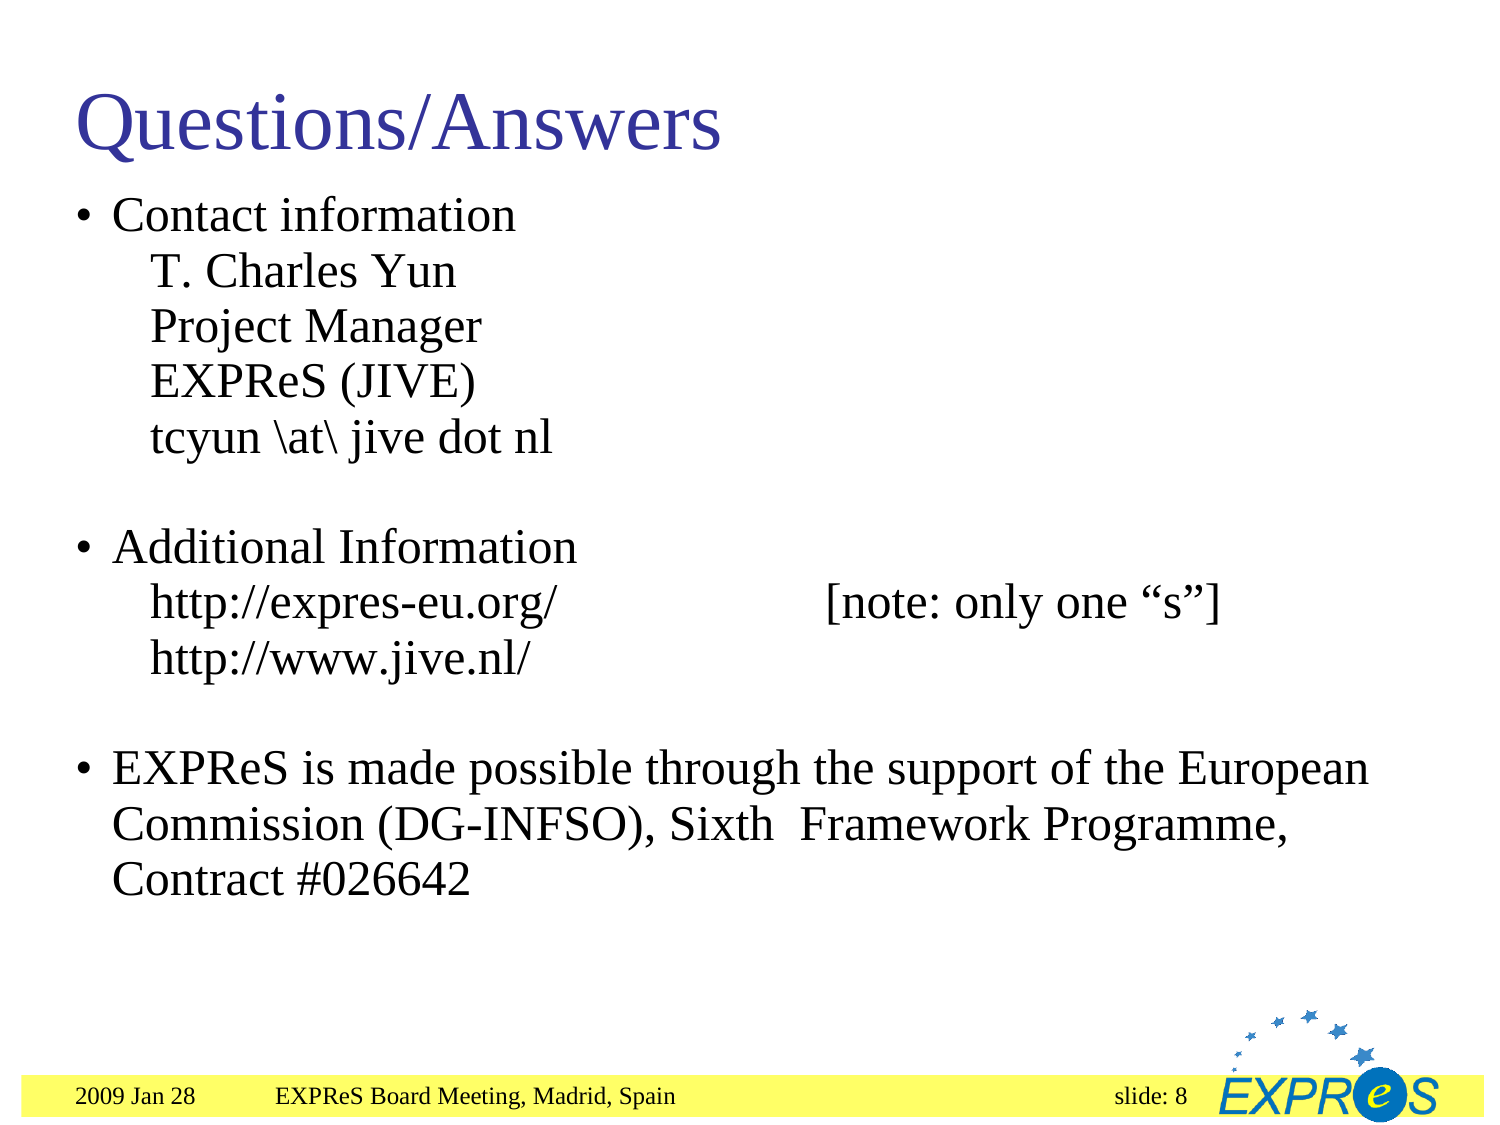

# Questions/Answers
Contact information
T. Charles Yun
Project Manager
EXPReS (JIVE)
tcyun \at\ jive dot nl
Additional Information
http://expres-eu.org/		[note: only one “s”]
http://www.jive.nl/
EXPReS is made possible through the support of the European Commission (DG-INFSO), Sixth Framework Programme, Contract #026642
2009 Jan 28
EXPReS Board Meeting, Madrid, Spain
8